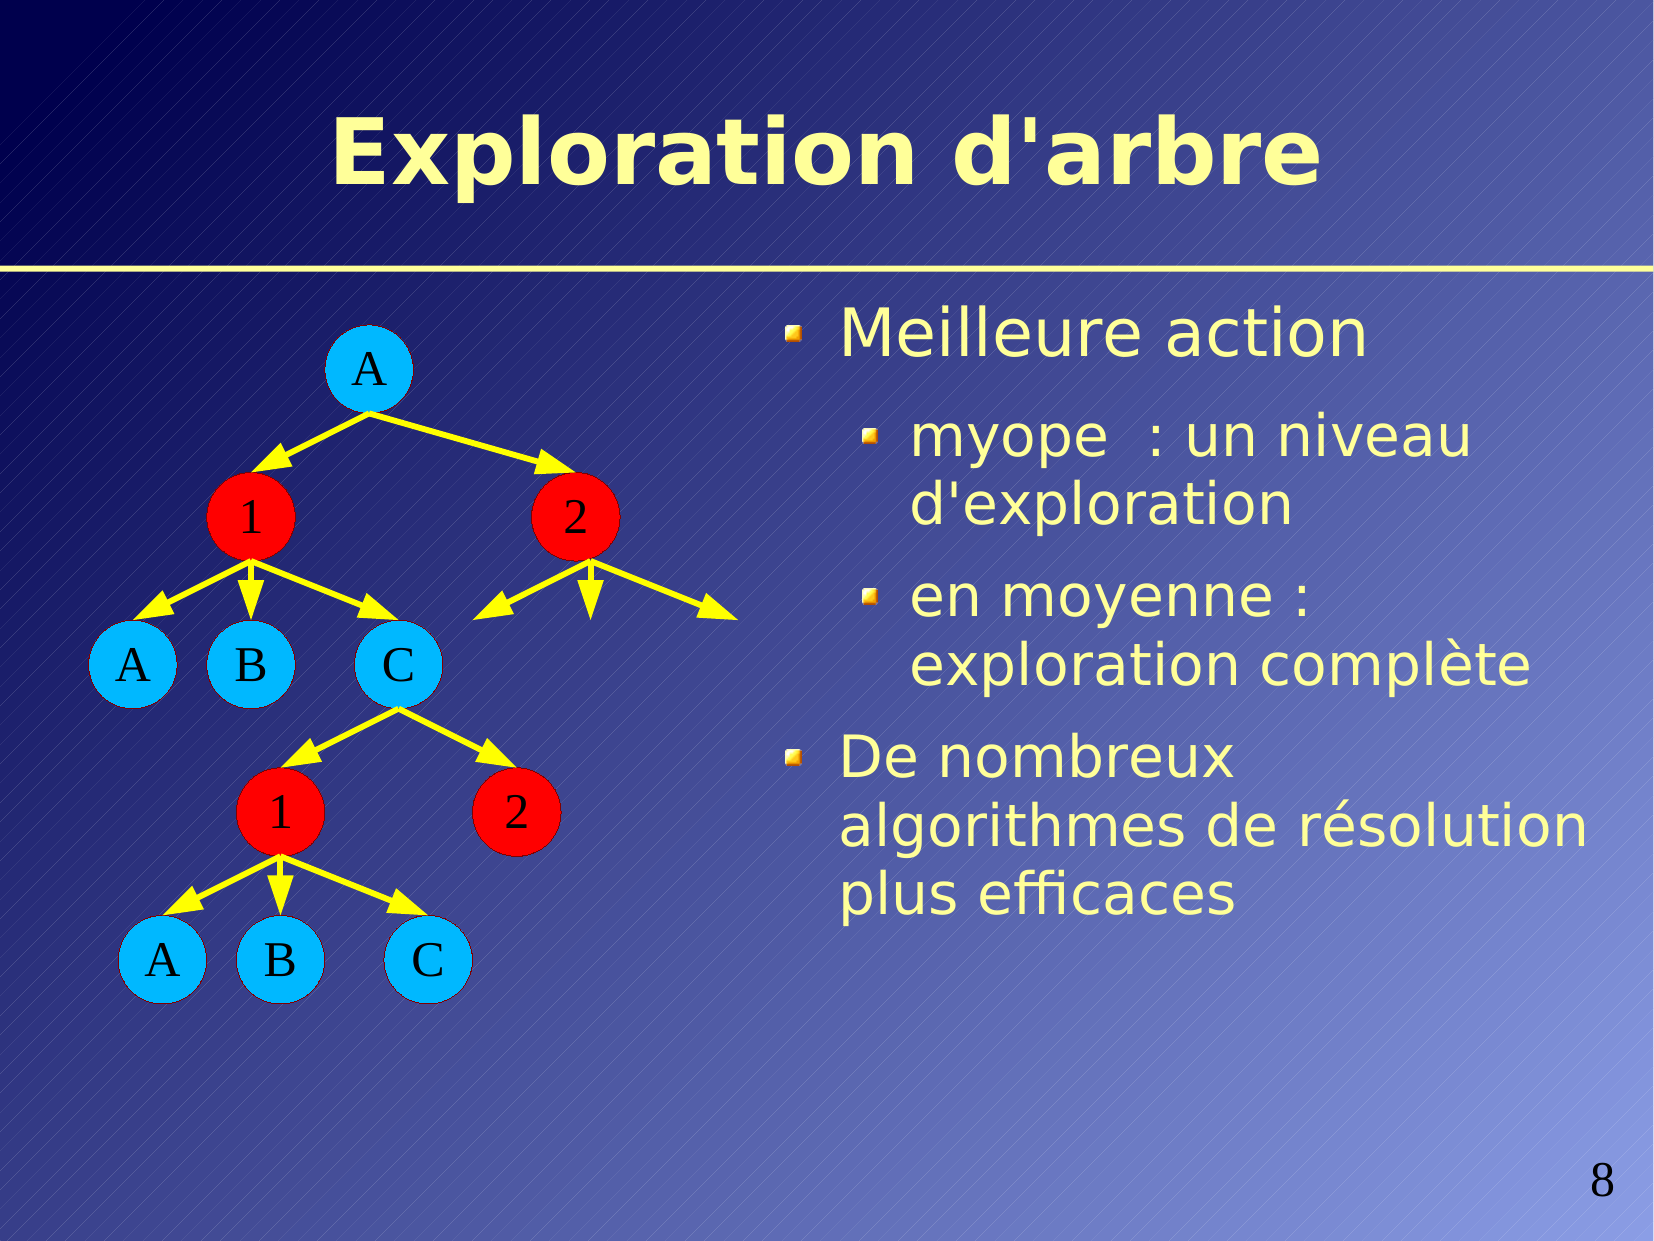

# Exploration d'arbre
Meilleure action
myope : un niveau d'exploration
en moyenne : exploration complète
De nombreux algorithmes de résolution plus efficaces
A
1
2
A
B
C
1
2
A
B
C
8